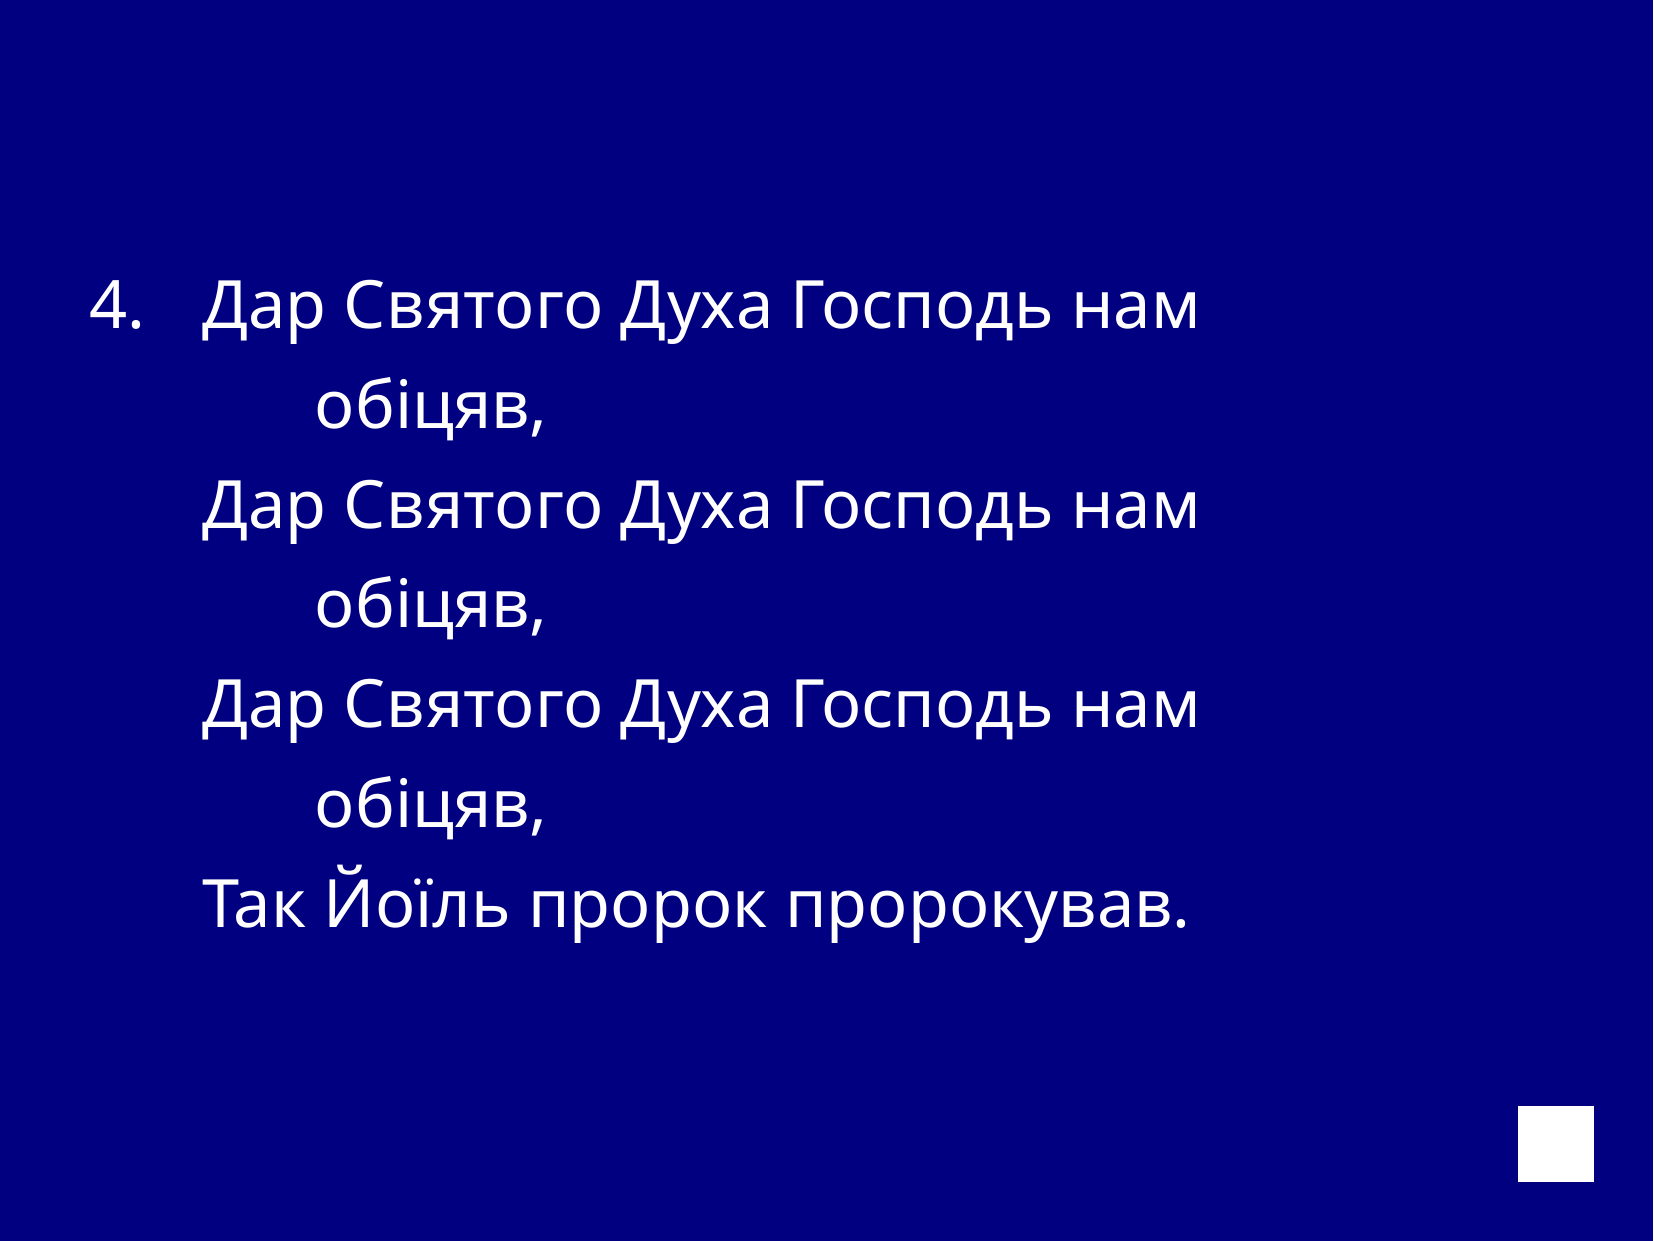

4.	Дар Святого Духа Господь нам
		обіцяв,
	Дар Святого Духа Господь нам
		обіцяв,
	Дар Святого Духа Господь нам
		обіцяв,
	Так Йоїль пророк пророкував.